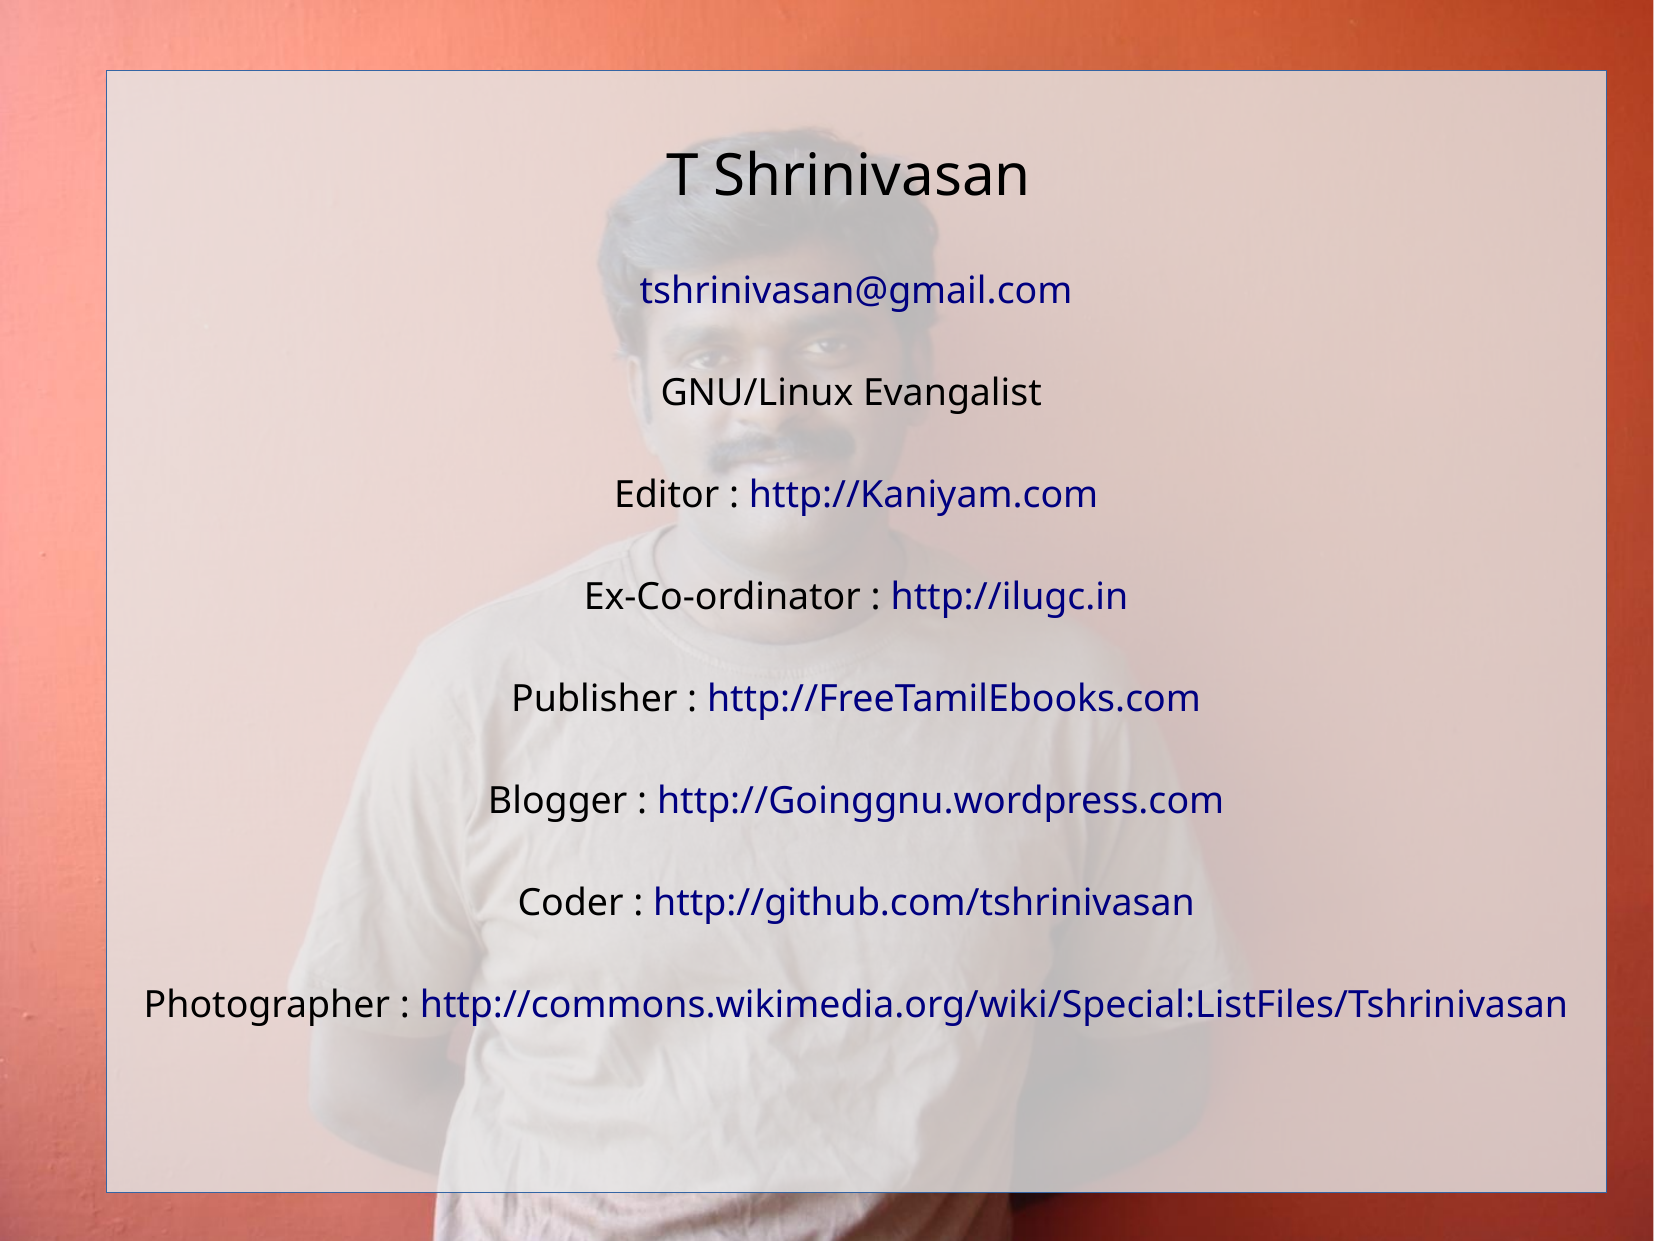

T Shrinivasan
tshrinivasan@gmail.com
GNU/Linux Evangalist
Editor : http://Kaniyam.com
Ex-Co-ordinator : http://ilugc.in
Publisher : http://FreeTamilEbooks.com
Blogger : http://Goinggnu.wordpress.com
Coder : http://github.com/tshrinivasan
Photographer : http://commons.wikimedia.org/wiki/Special:ListFiles/Tshrinivasan